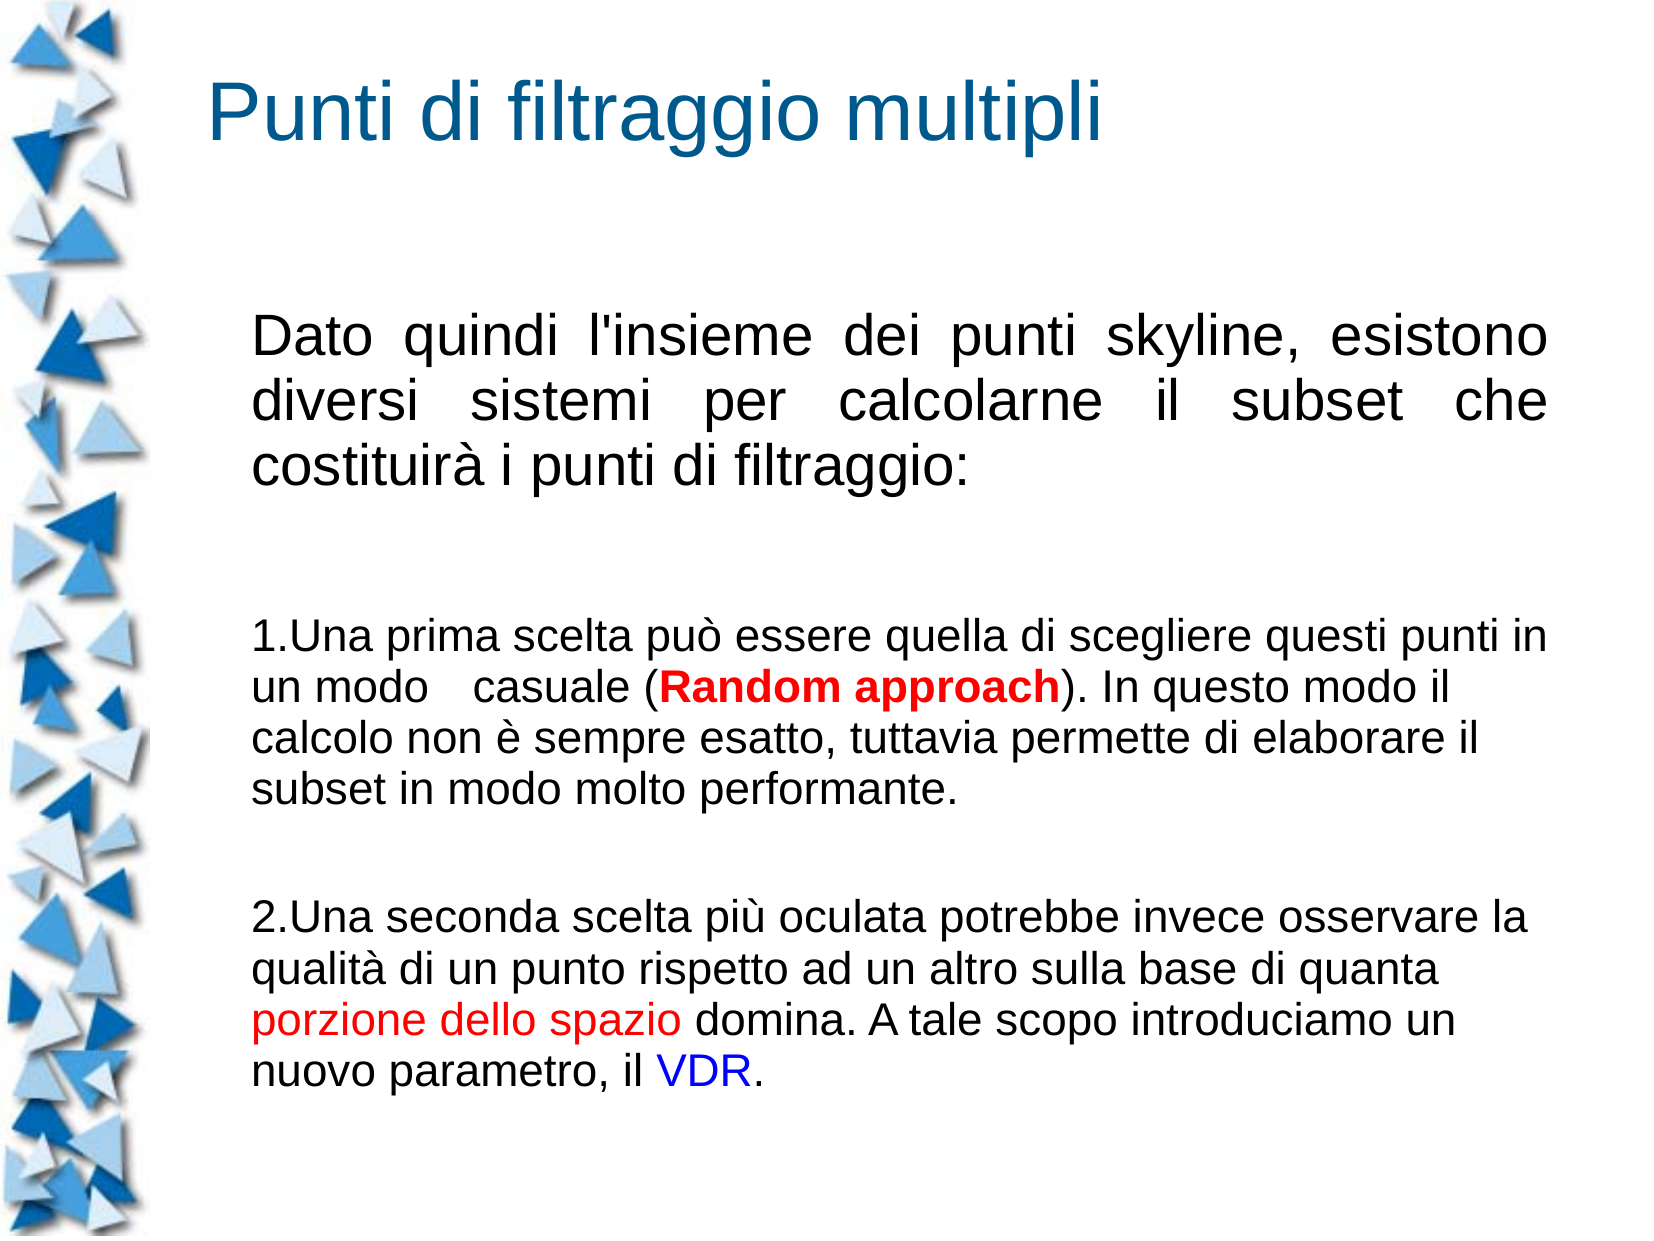

# Punti di filtraggio multipli
Dato quindi l'insieme dei punti skyline, esistono diversi sistemi per calcolarne il subset che costituirà i punti di filtraggio:
Una prima scelta può essere quella di scegliere questi punti in un modo 	casuale (Random approach). In questo modo il calcolo non è sempre esatto, tuttavia permette di elaborare il subset in modo molto performante.
Una seconda scelta più oculata potrebbe invece osservare la qualità di un punto rispetto ad un altro sulla base di quanta porzione dello spazio domina. A tale scopo introduciamo un nuovo parametro, il VDR.